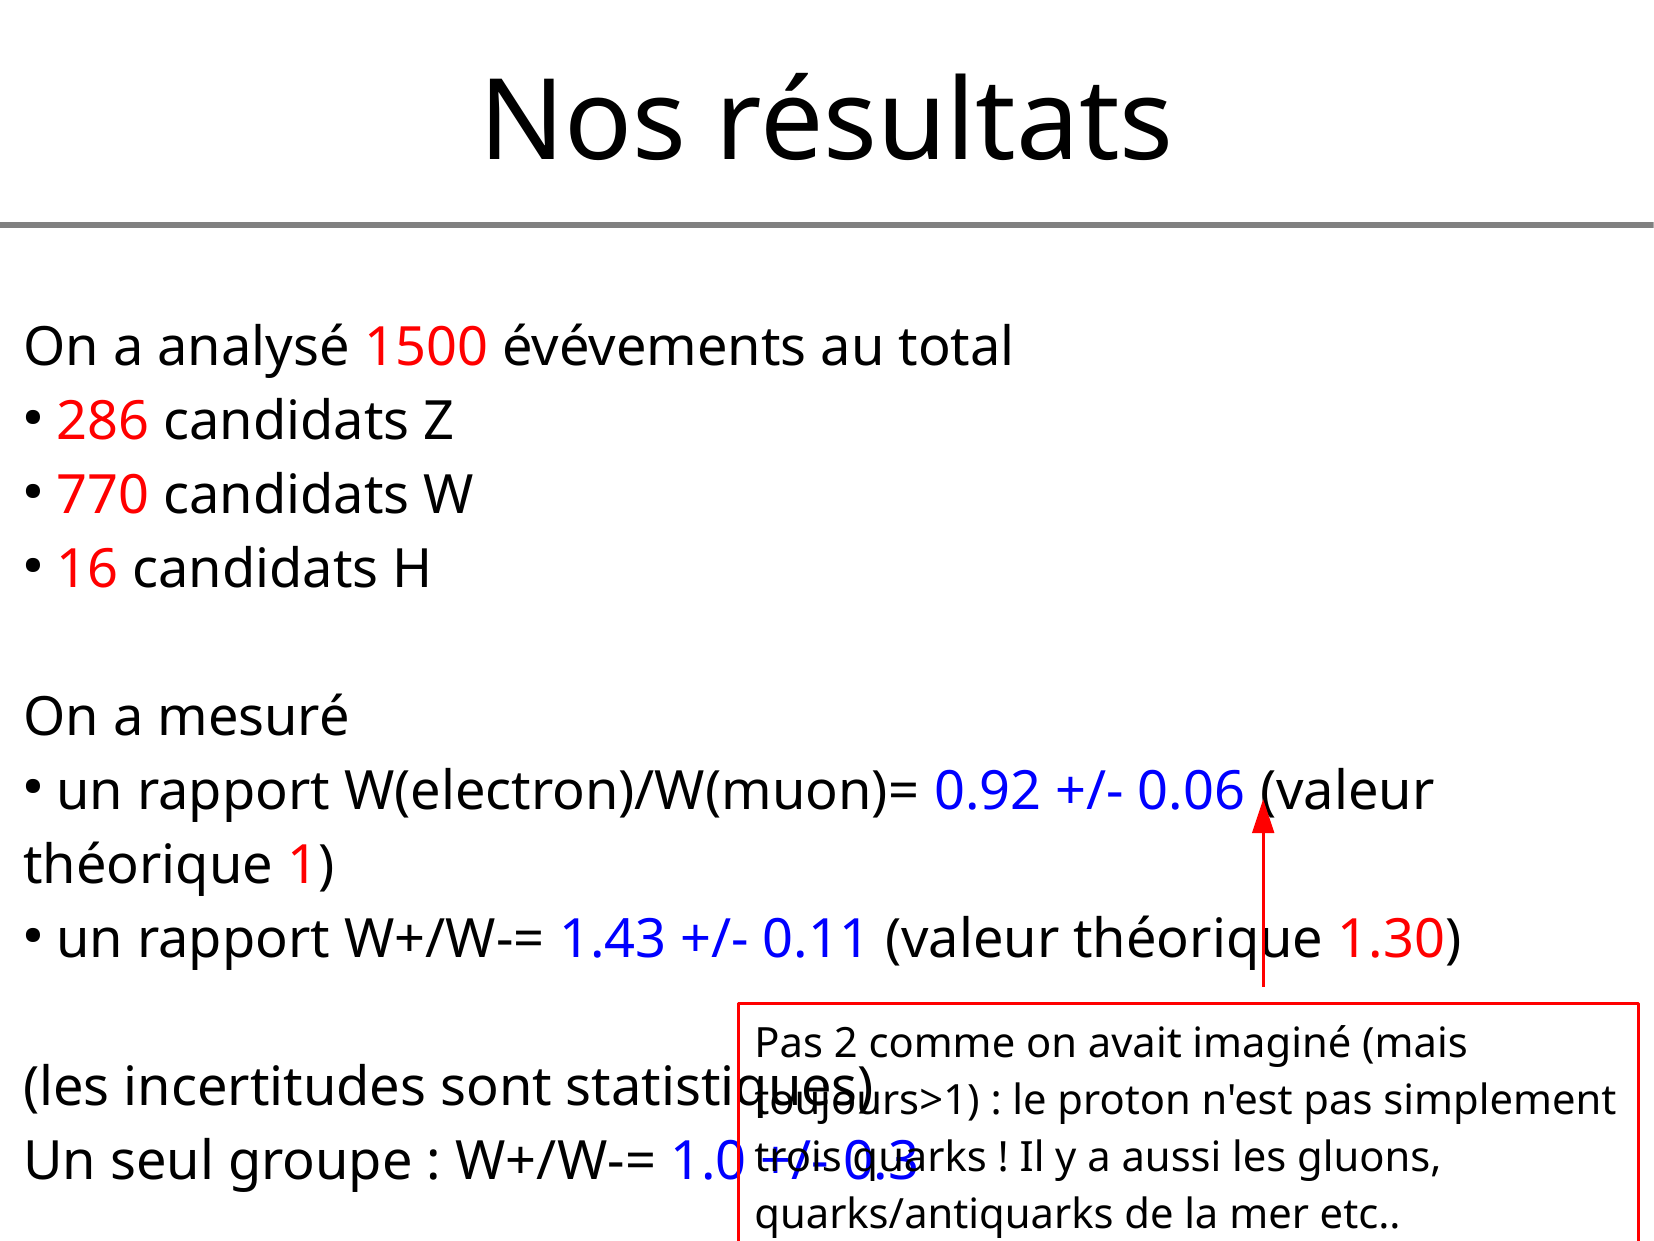

Nos résultats
On a analysé 1500 évévements au total
 286 candidats Z
 770 candidats W
 16 candidats H
On a mesuré
 un rapport W(electron)/W(muon)= 0.92 +/- 0.06 (valeur théorique 1)
 un rapport W+/W-= 1.43 +/- 0.11 (valeur théorique 1.30)
(les incertitudes sont statistiques)
Un seul groupe : W+/W-= 1.0 +/- 0.3
Pas 2 comme on avait imaginé (mais toujours>1) : le proton n'est pas simplement trois quarks ! Il y a aussi les gluons, quarks/antiquarks de la mer etc..